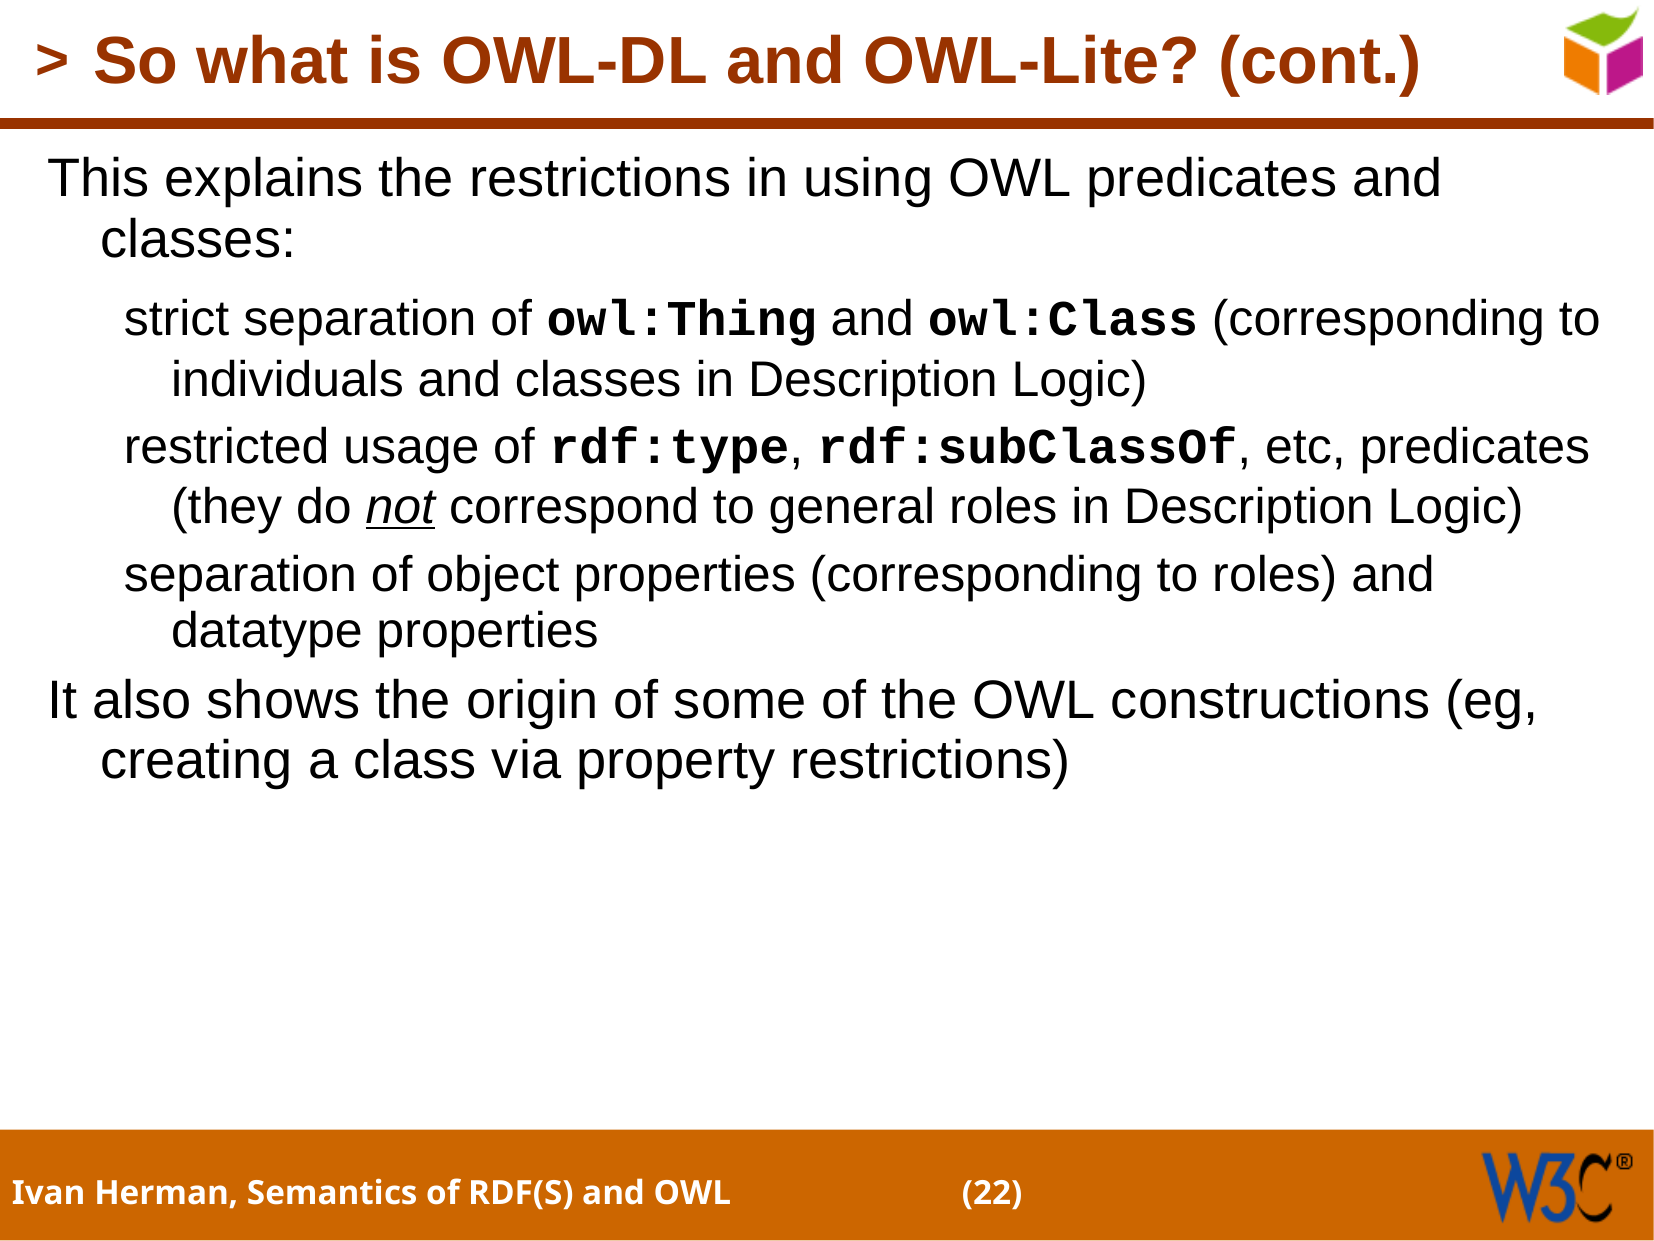

# So what is OWL-DL and OWL-Lite? (cont.)
This explains the restrictions in using OWL predicates and classes:
strict separation of owl:Thing and owl:Class (corresponding to individuals and classes in Description Logic)
restricted usage of rdf:type, rdf:subClassOf, etc, predicates (they do not correspond to general roles in Description Logic)
separation of object properties (corresponding to roles) and datatype properties
It also shows the origin of some of the OWL constructions (eg, creating a class via property restrictions)